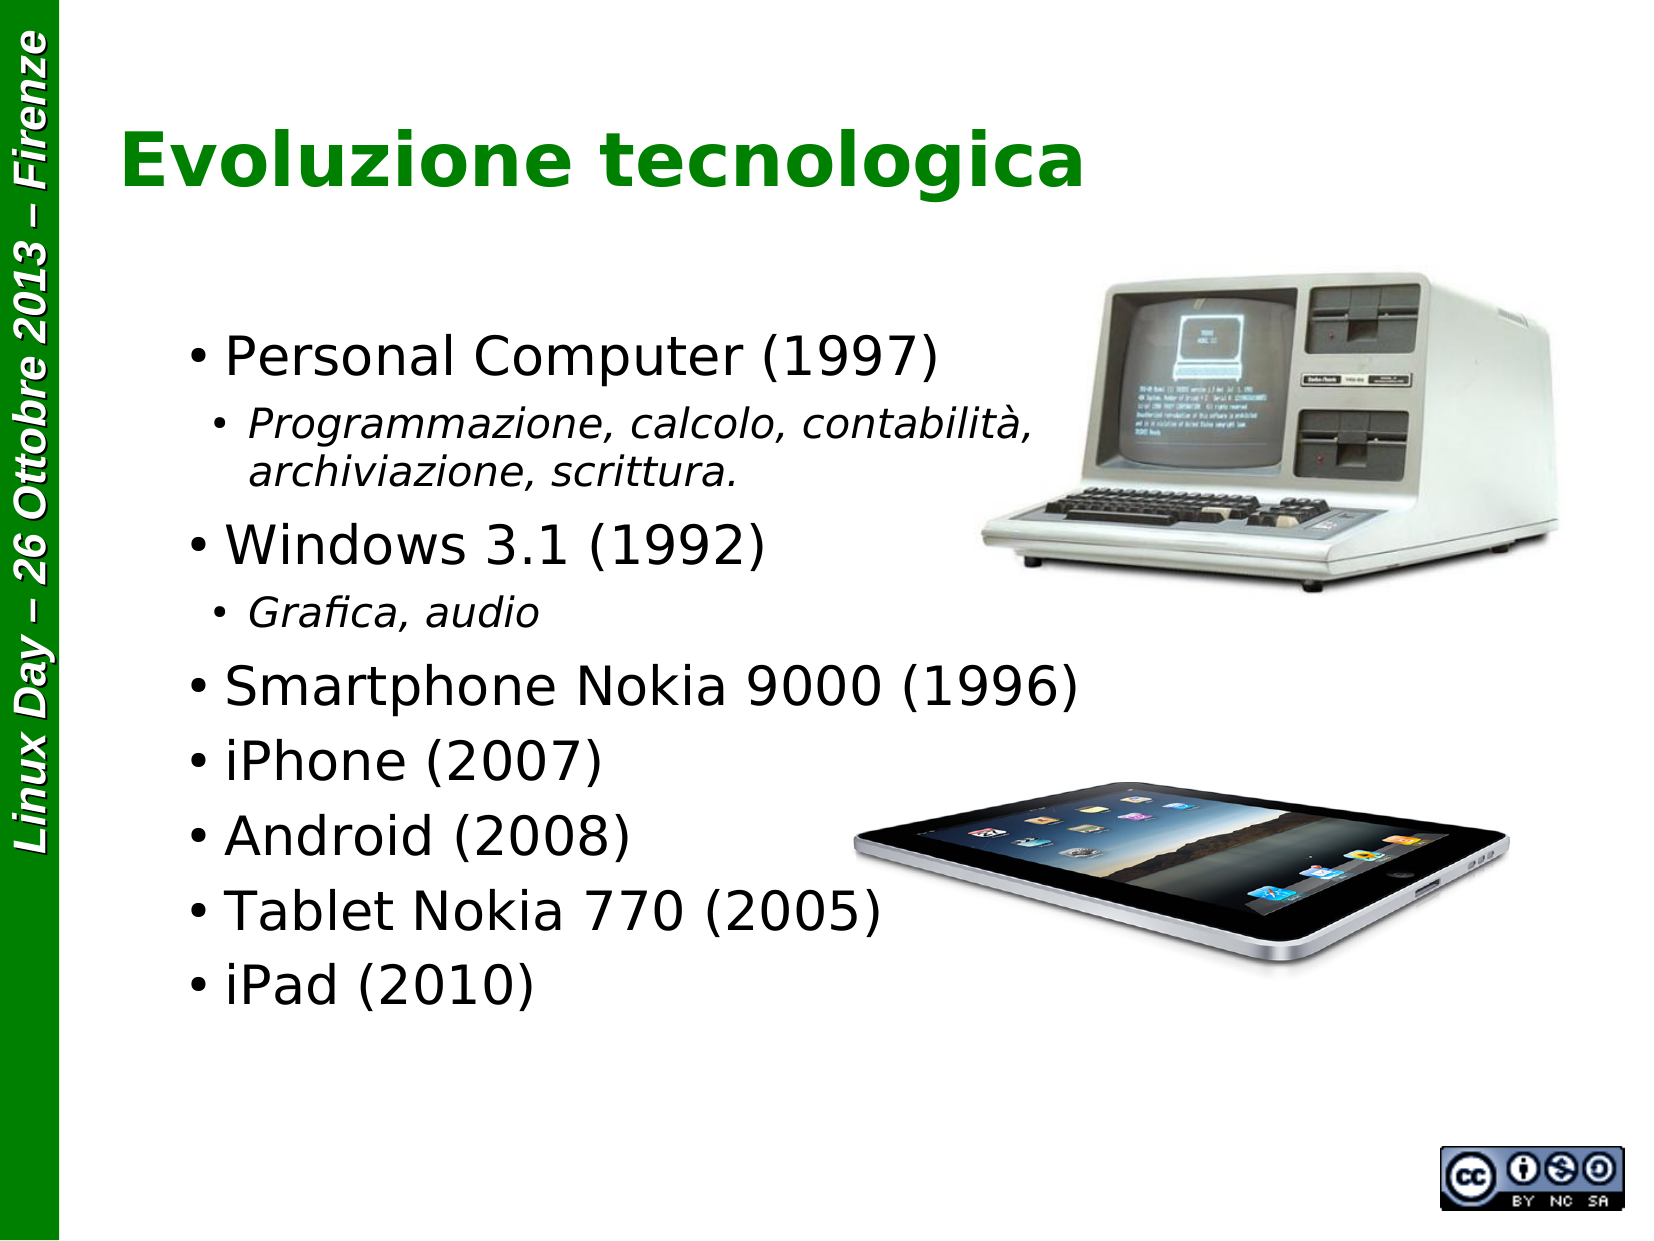

# Evoluzione tecnologica
Personal Computer (1997)
Programmazione, calcolo, contabilità,
archiviazione, scrittura.
Windows 3.1 (1992)
Grafica, audio
Smartphone Nokia 9000 (1996)
iPhone (2007)
Android (2008)
Tablet Nokia 770 (2005)
iPad (2010)